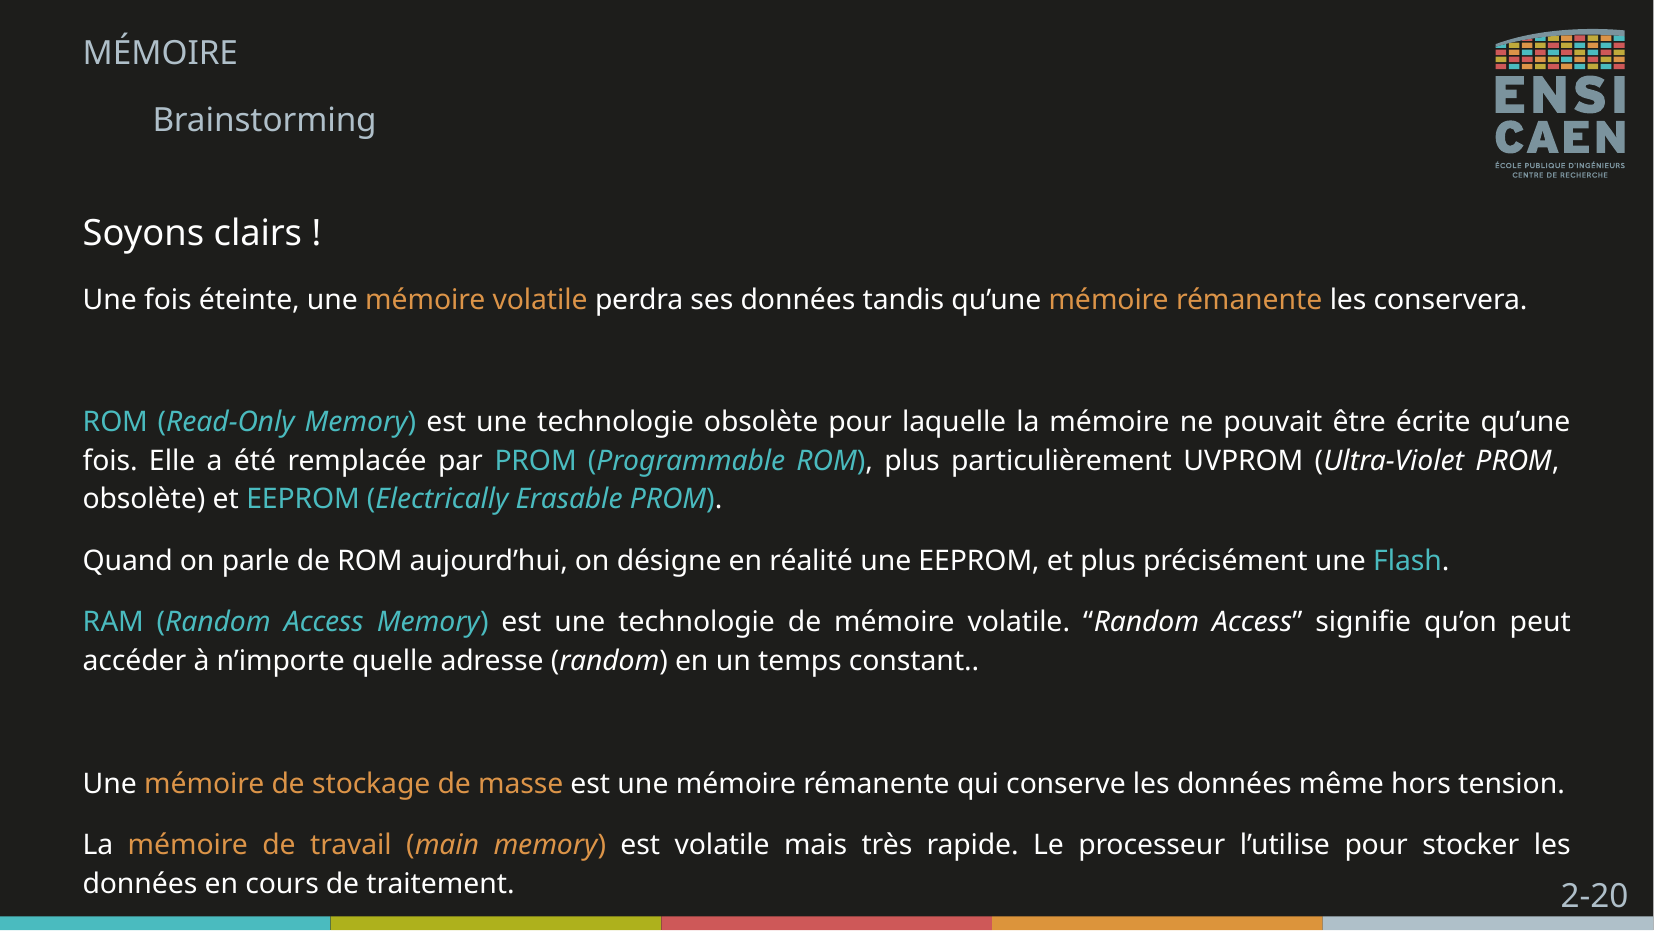

# MÉMOIRE Brainstorming
Soyons clairs !
Une fois éteinte, une mémoire volatile perdra ses données tandis qu’une mémoire rémanente les conservera.
ROM (Read-Only Memory) est une technologie obsolète pour laquelle la mémoire ne pouvait être écrite qu’une fois. Elle a été remplacée par PROM (Programmable ROM), plus particulièrement UVPROM (Ultra-Violet PROM, obsolète) et EEPROM (Electrically Erasable PROM).
Quand on parle de ROM aujourd’hui, on désigne en réalité une EEPROM, et plus précisément une Flash.
RAM (Random Access Memory) est une technologie de mémoire volatile. “Random Access” signifie qu’on peut accéder à n’importe quelle adresse (random) en un temps constant..
Une mémoire de stockage de masse est une mémoire rémanente qui conserve les données même hors tension.
La mémoire de travail (main memory) est volatile mais très rapide. Le processeur l’utilise pour stocker les données en cours de traitement.